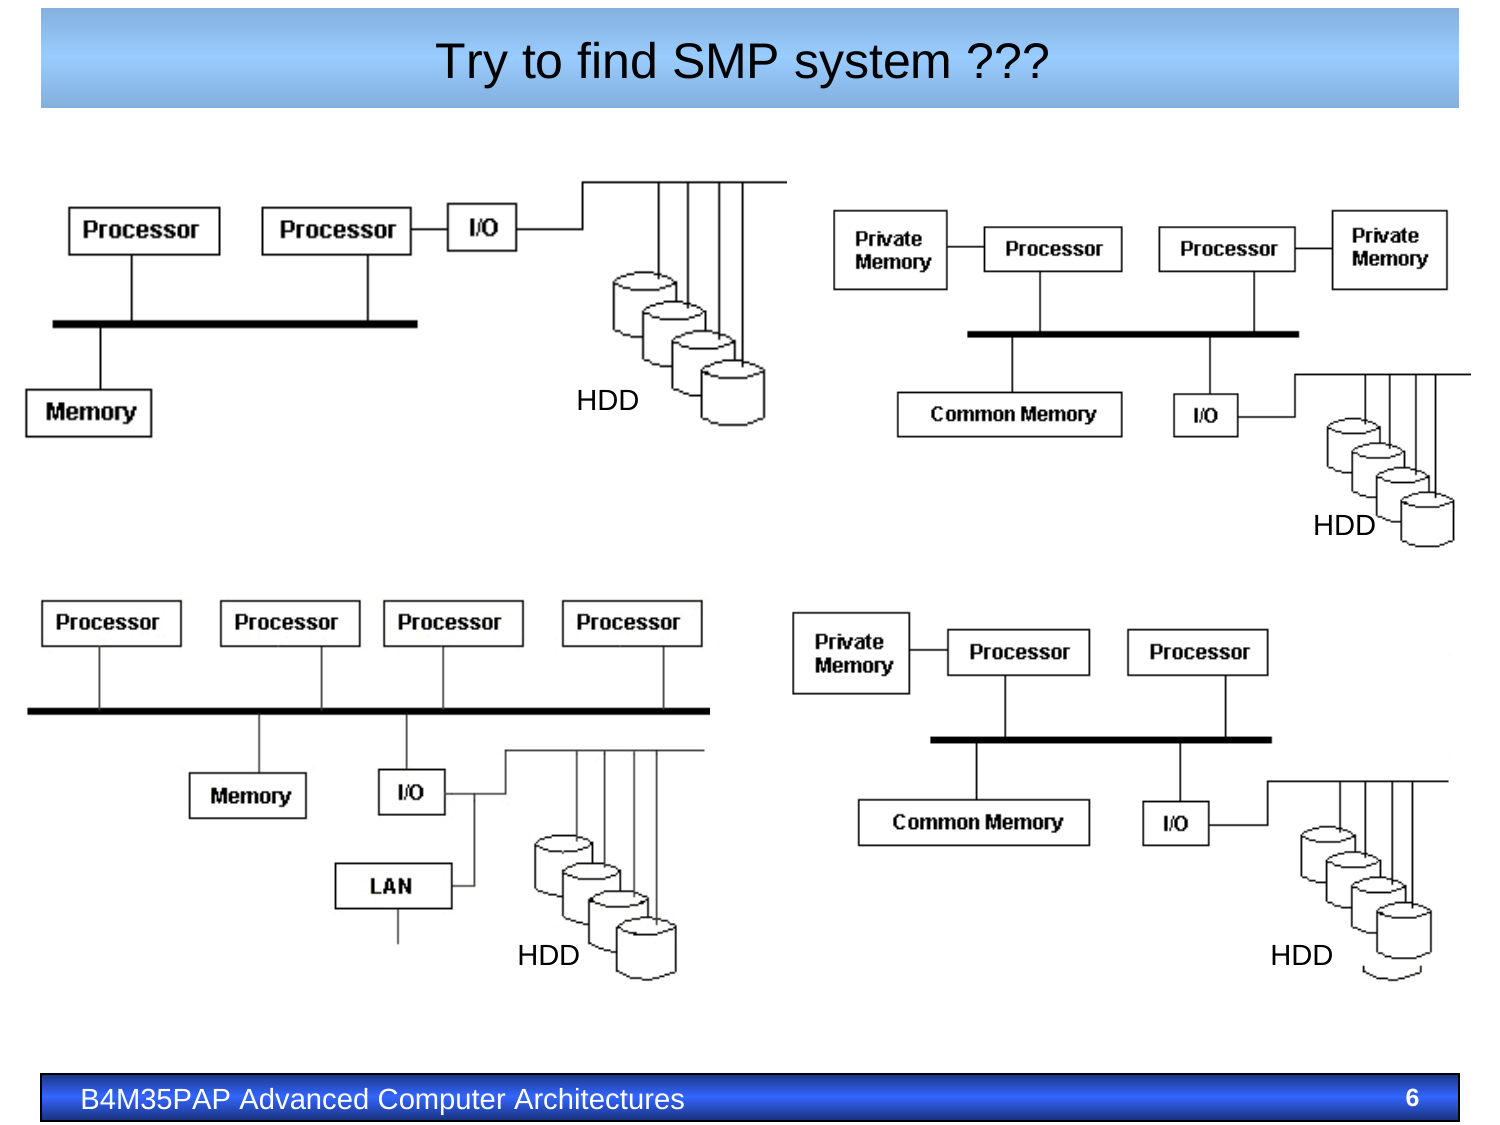

# Try to find SMP system ???
HDD
HDD
HDD
HDD